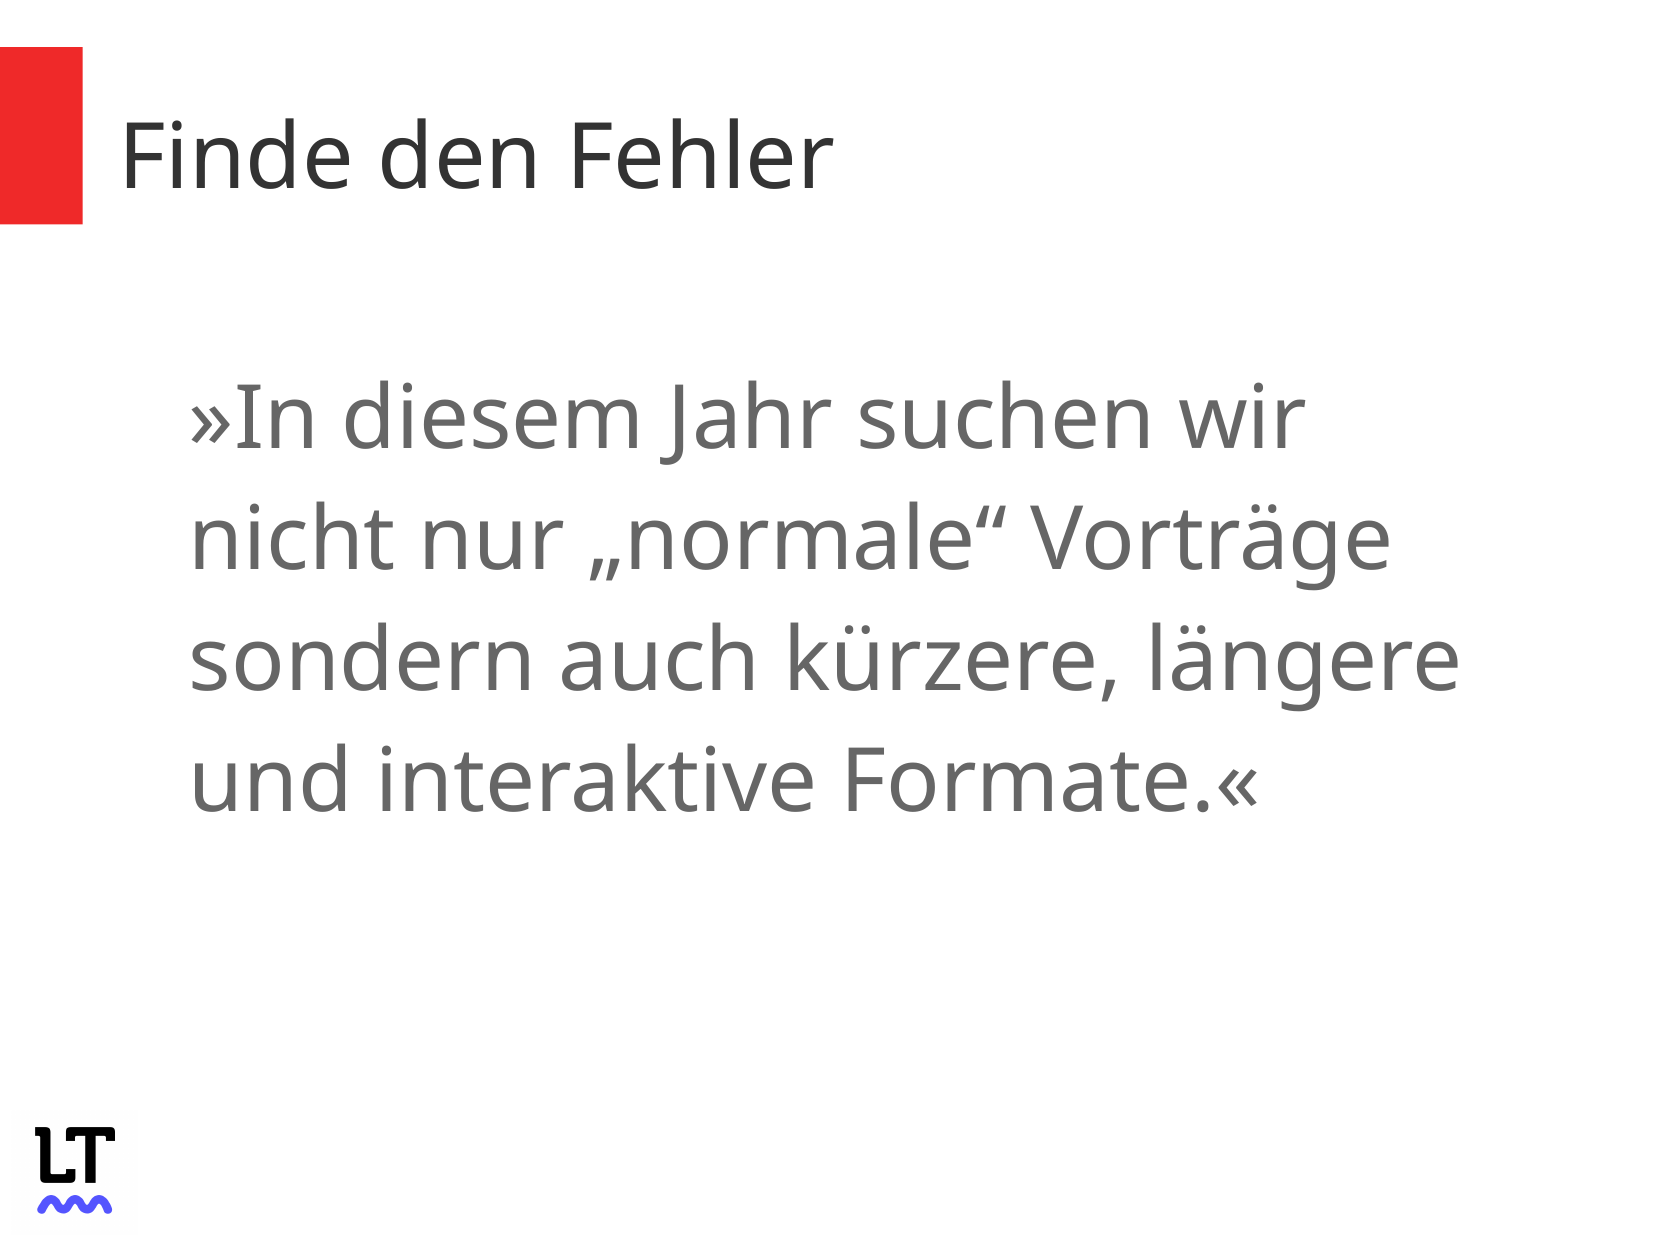

# Finde den Fehler
»In diesem Jahr suchen wir nicht nur „normale“ Vorträge sondern auch kürzere, längere und interaktive Formate.«